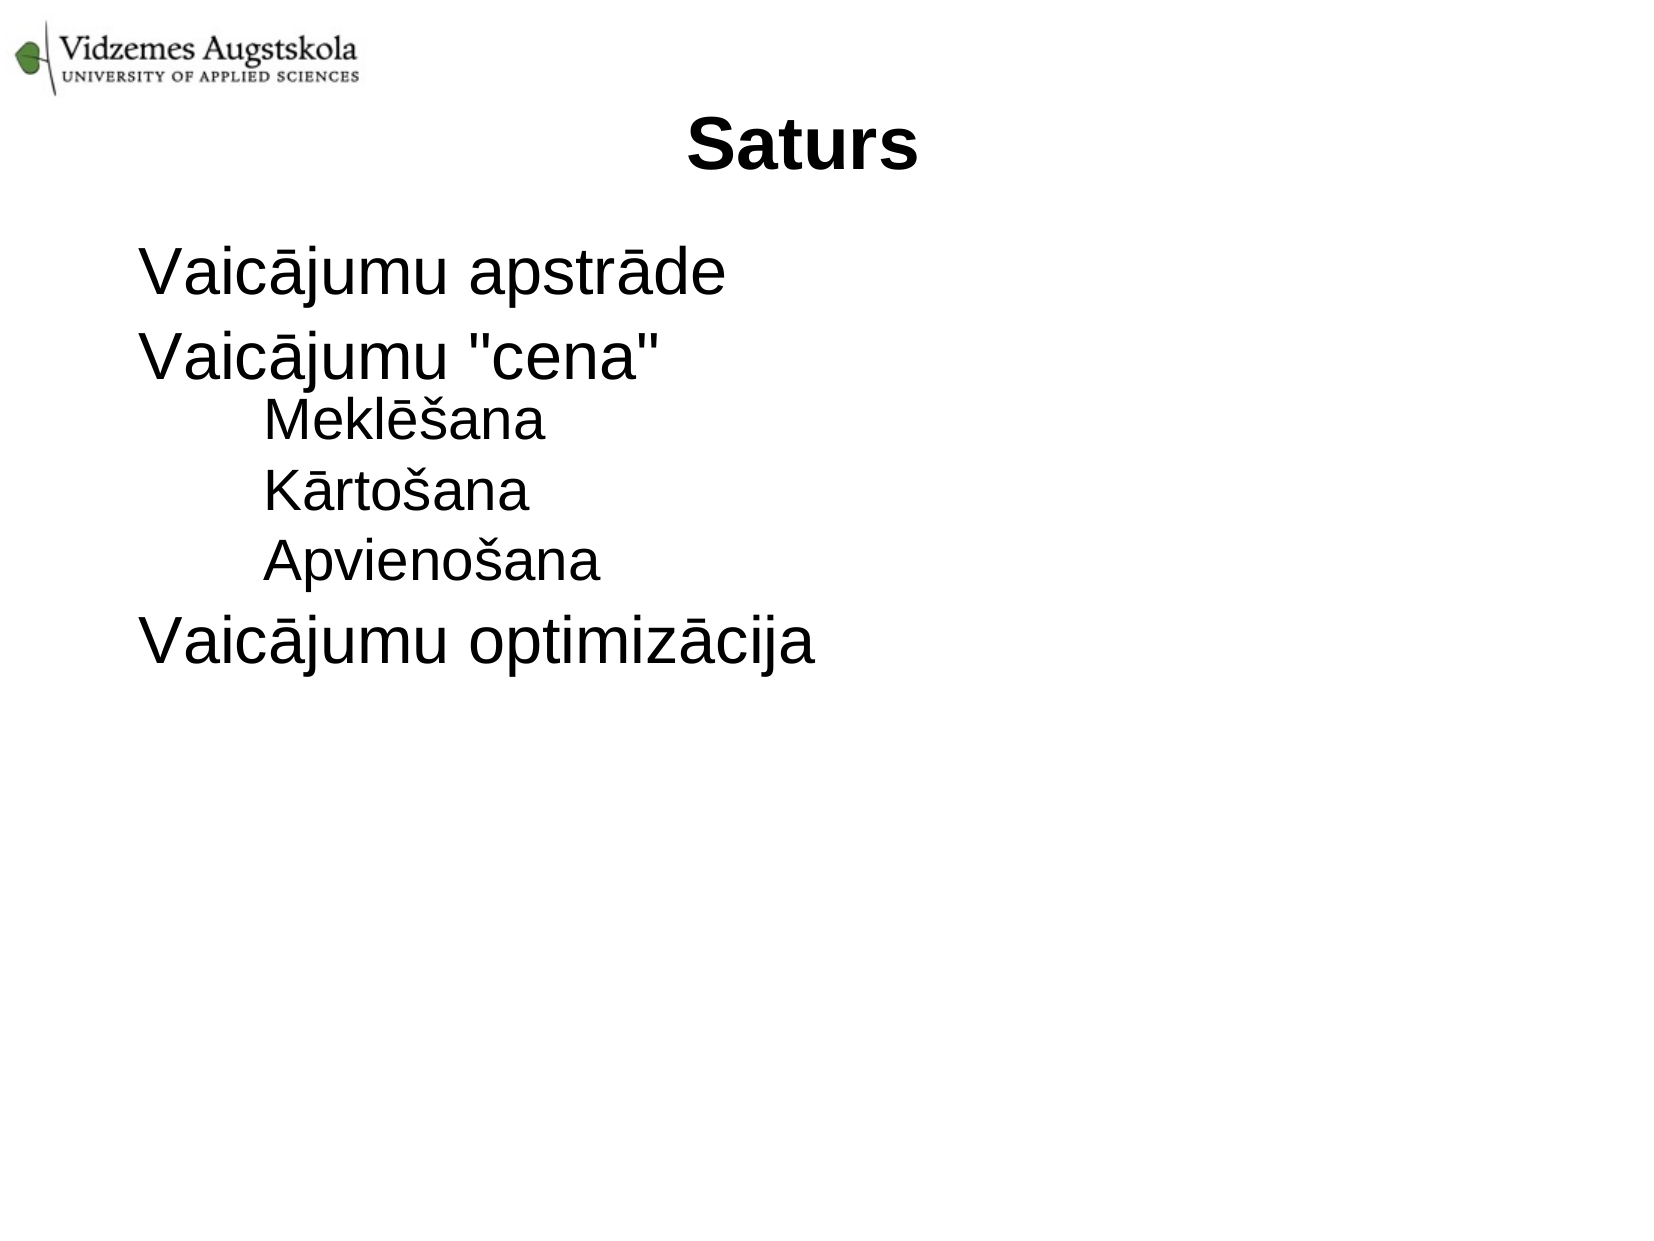

# Saturs
Vaicājumu apstrāde
Vaicājumu "cena"
Meklēšana
Kārtošana
Apvienošana
Vaicājumu optimizācija